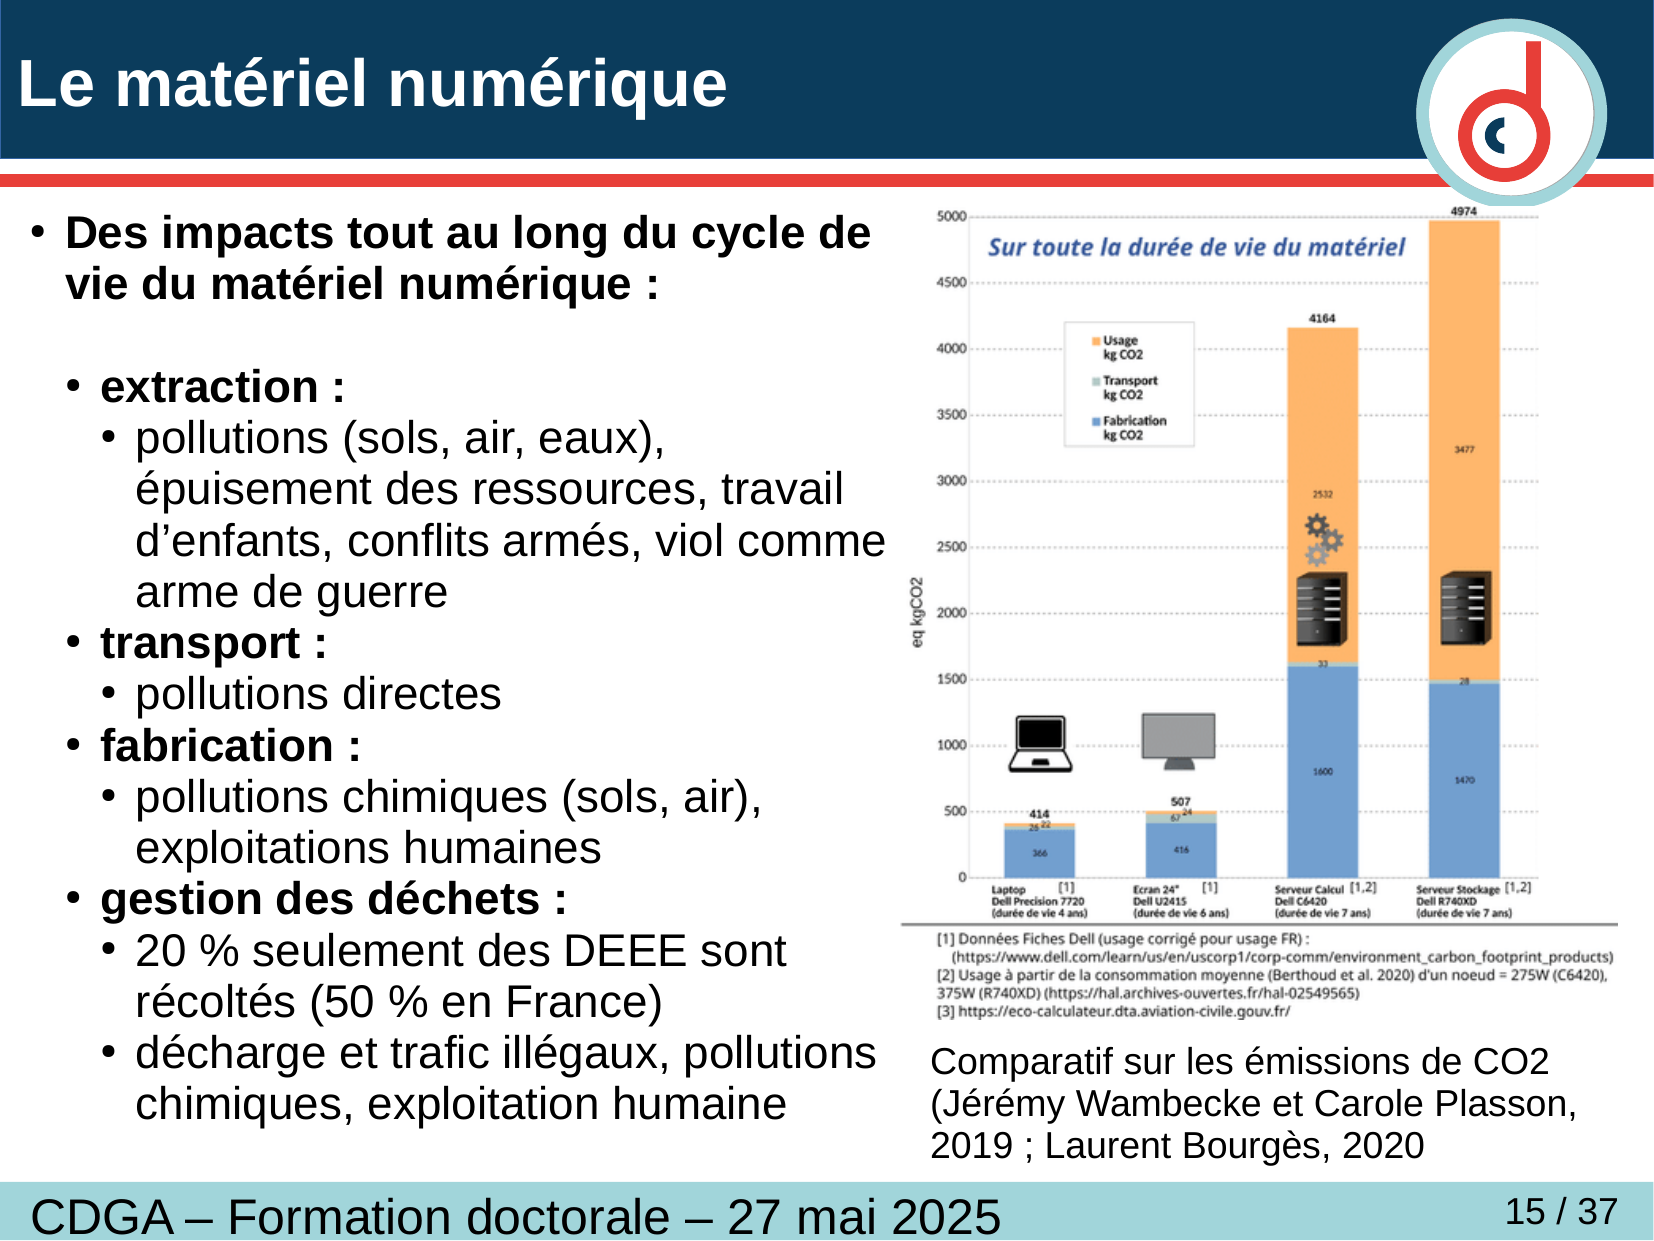

# Le matériel numérique
Des impacts tout au long du cycle de vie du matériel numérique :
extraction :
pollutions (sols, air, eaux), épuisement des ressources, travail d’enfants, conflits armés, viol comme arme de guerre
transport :
pollutions directes
fabrication :
pollutions chimiques (sols, air), exploitations humaines
gestion des déchets :
20 % seulement des DEEE sont récoltés (50 % en France)
décharge et trafic illégaux, pollutions chimiques, exploitation humaine
Comparatif sur les émissions de CO2 (Jérémy Wambecke et Carole Plasson, 2019 ; Laurent Bourgès, 2020